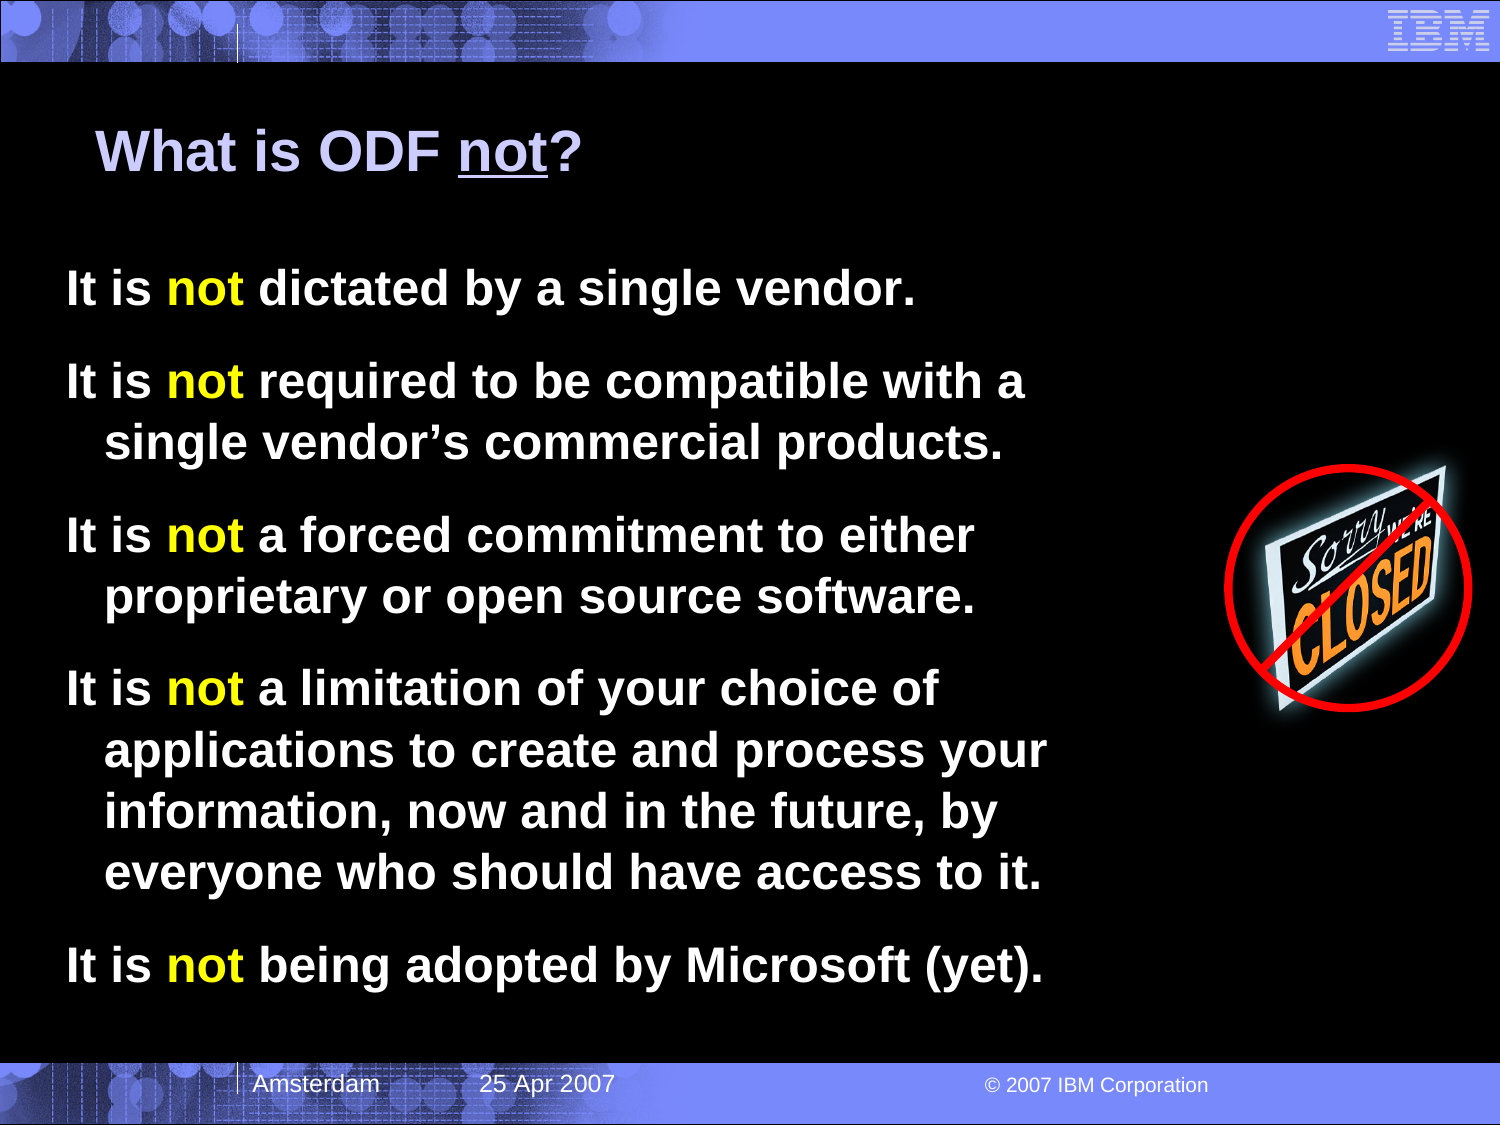

# What is ODF not?
It is not dictated by a single vendor.
It is not required to be compatible with a single vendor’s commercial products.
It is not a forced commitment to either proprietary or open source software.
It is not a limitation of your choice of applications to create and process your information, now and in the future, by everyone who should have access to it.
It is not being adopted by Microsoft (yet).